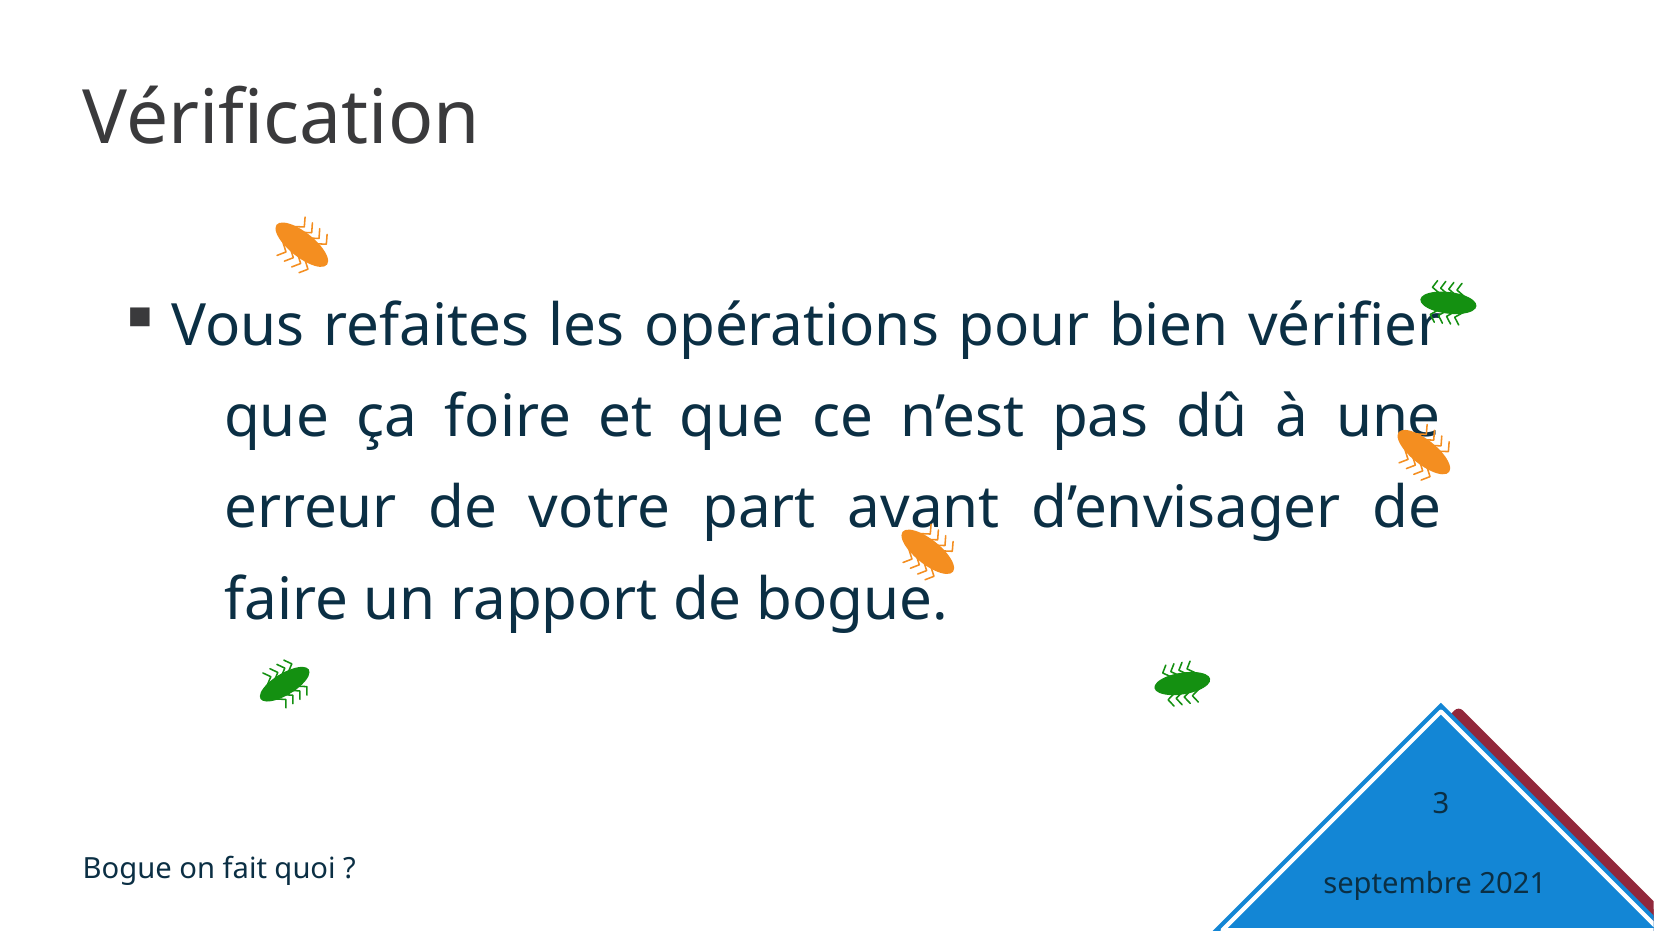

# Vérification
Vous refaites les opérations pour bien vérifier que ça foire et que ce n’est pas dû à une erreur de votre part avant d’envisager de faire un rapport de bogue.
3
Bogue on fait quoi ?
septembre 2021